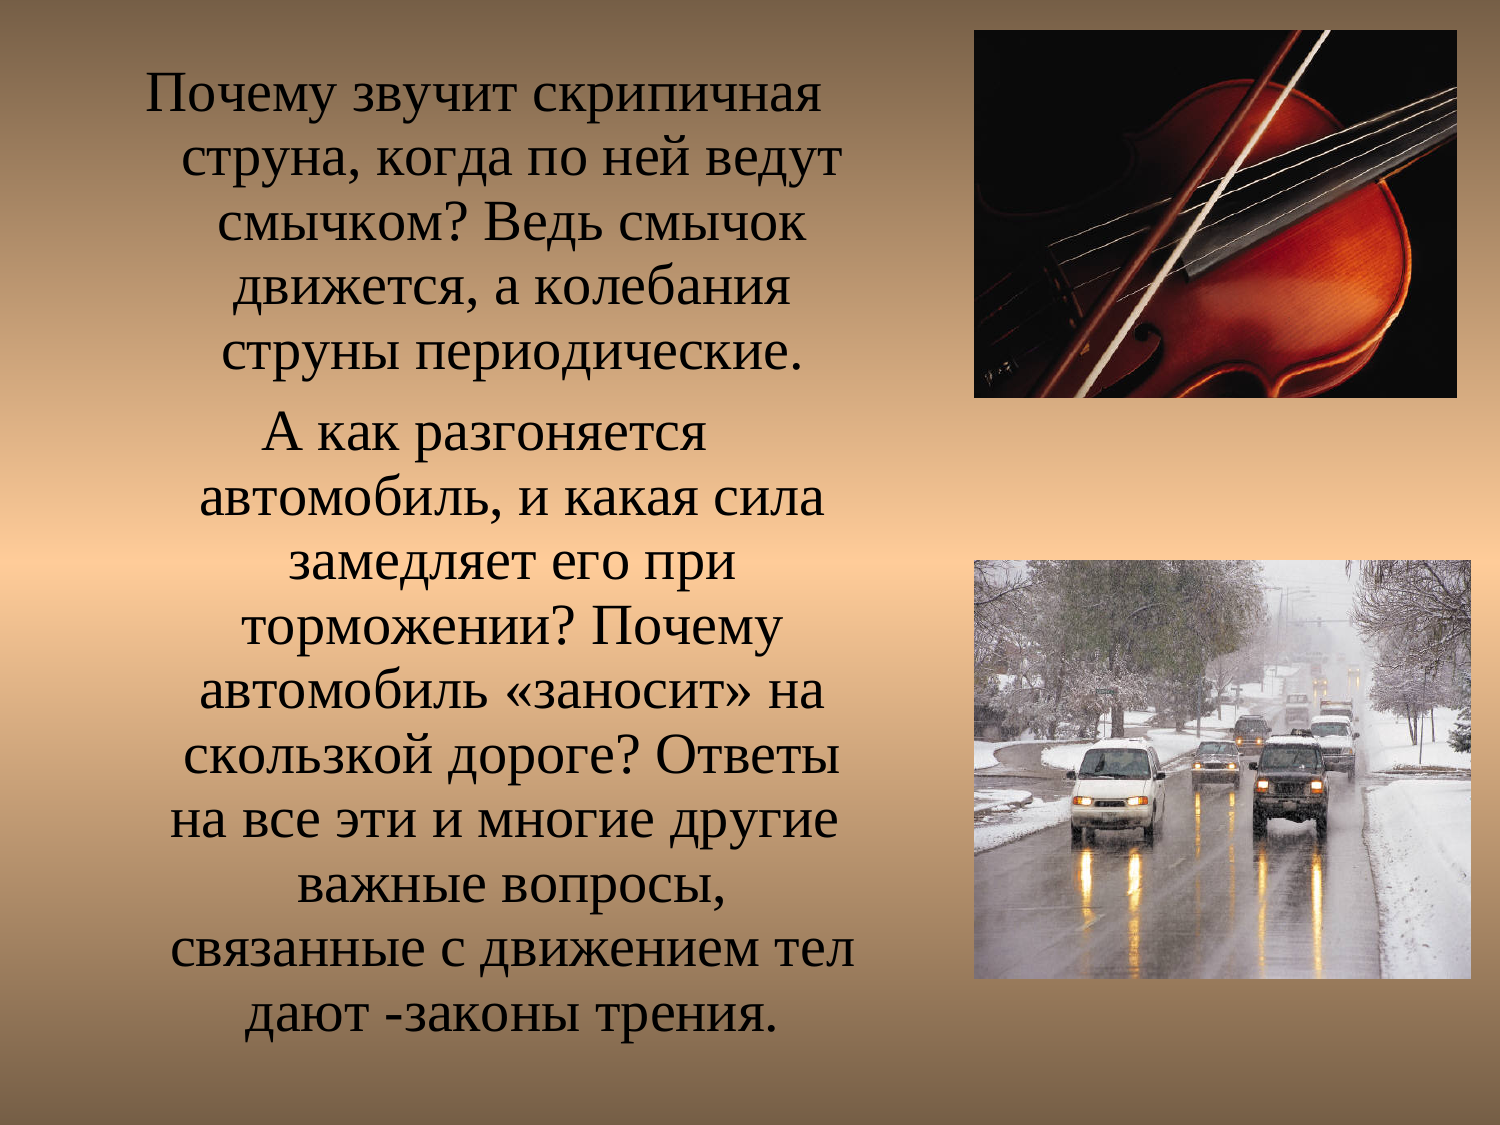

# Почему звучит скрипичная струна, когда по ней ведут смычком? Ведь смычок движется, а колебания струны периодические.
А как разгоняется автомобиль, и какая сила замедляет его при торможении? Почему автомобиль «заносит» на скользкой дороге? Ответы на все эти и многие другие важные вопросы, связанные с движением тел дают -законы трения.